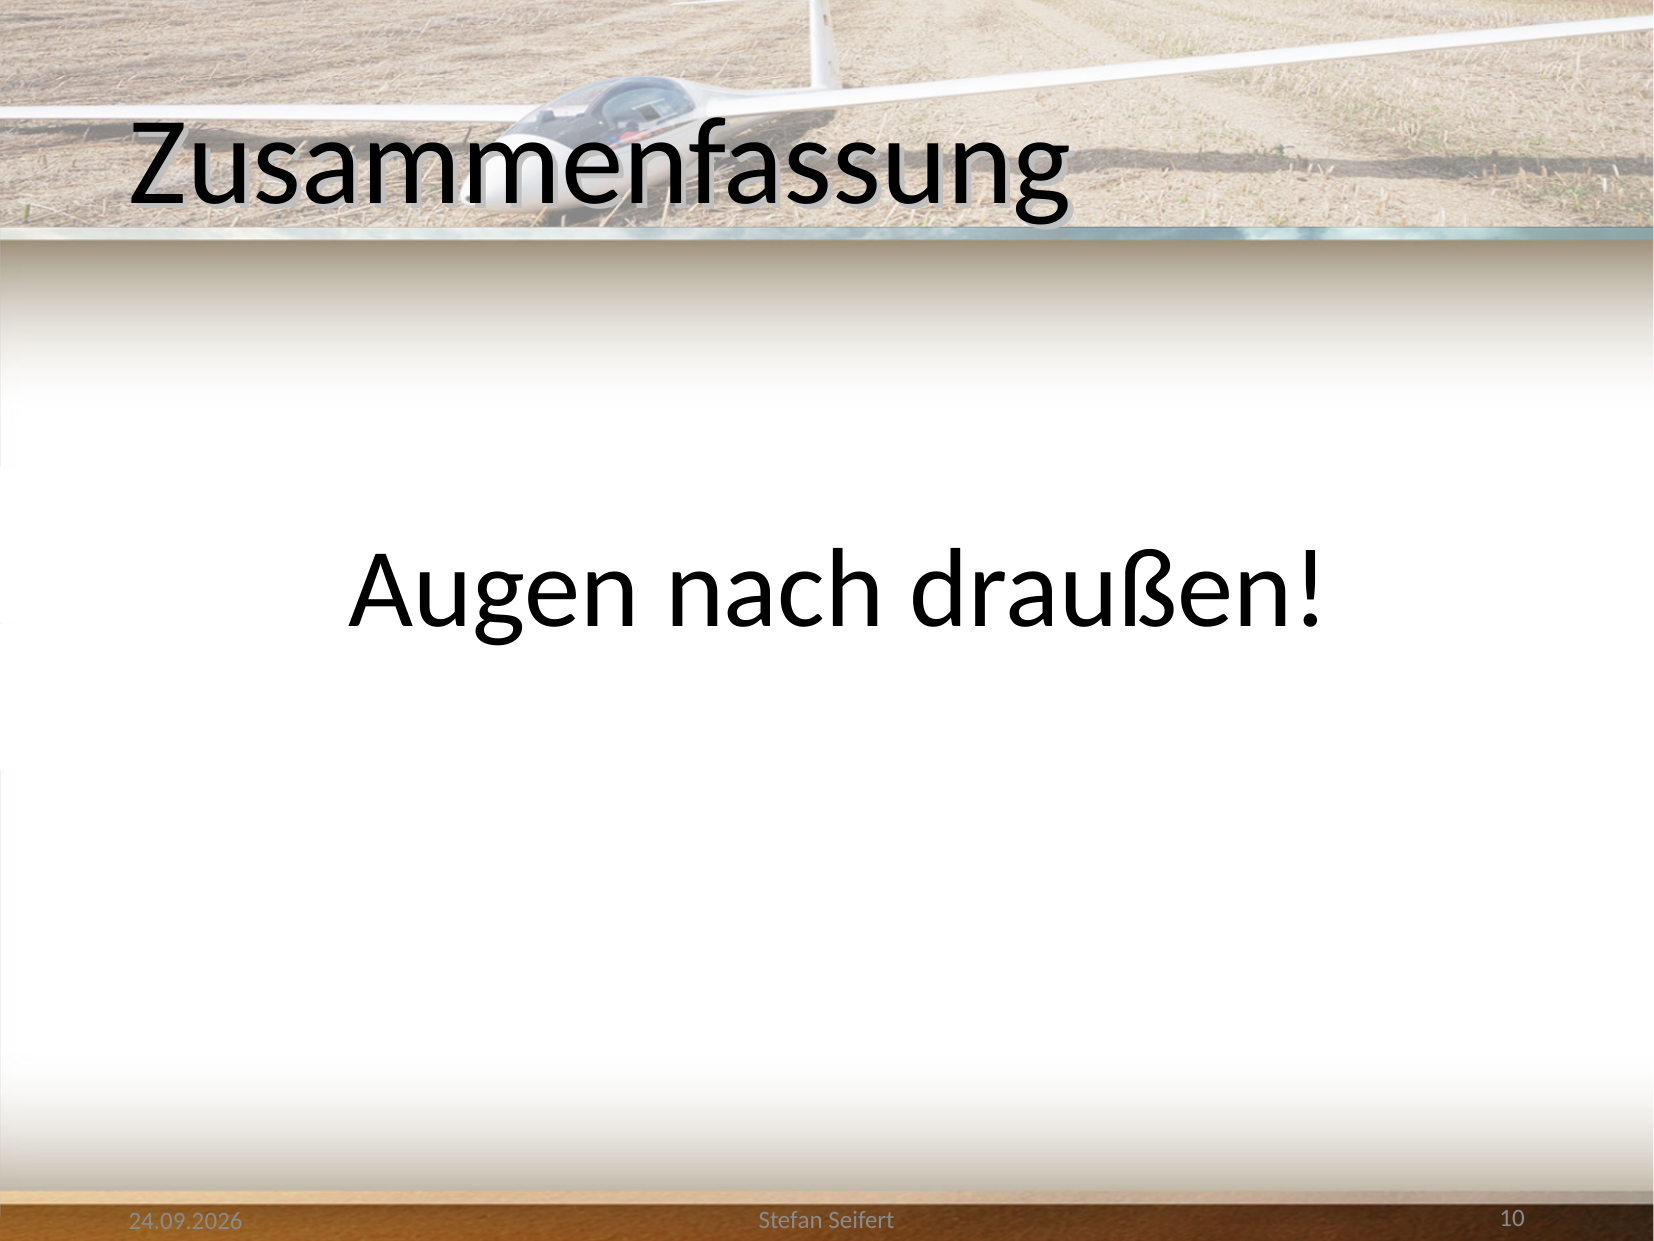

# Zusammenfassung
 Augen nach draußen!
Stefan Seifert